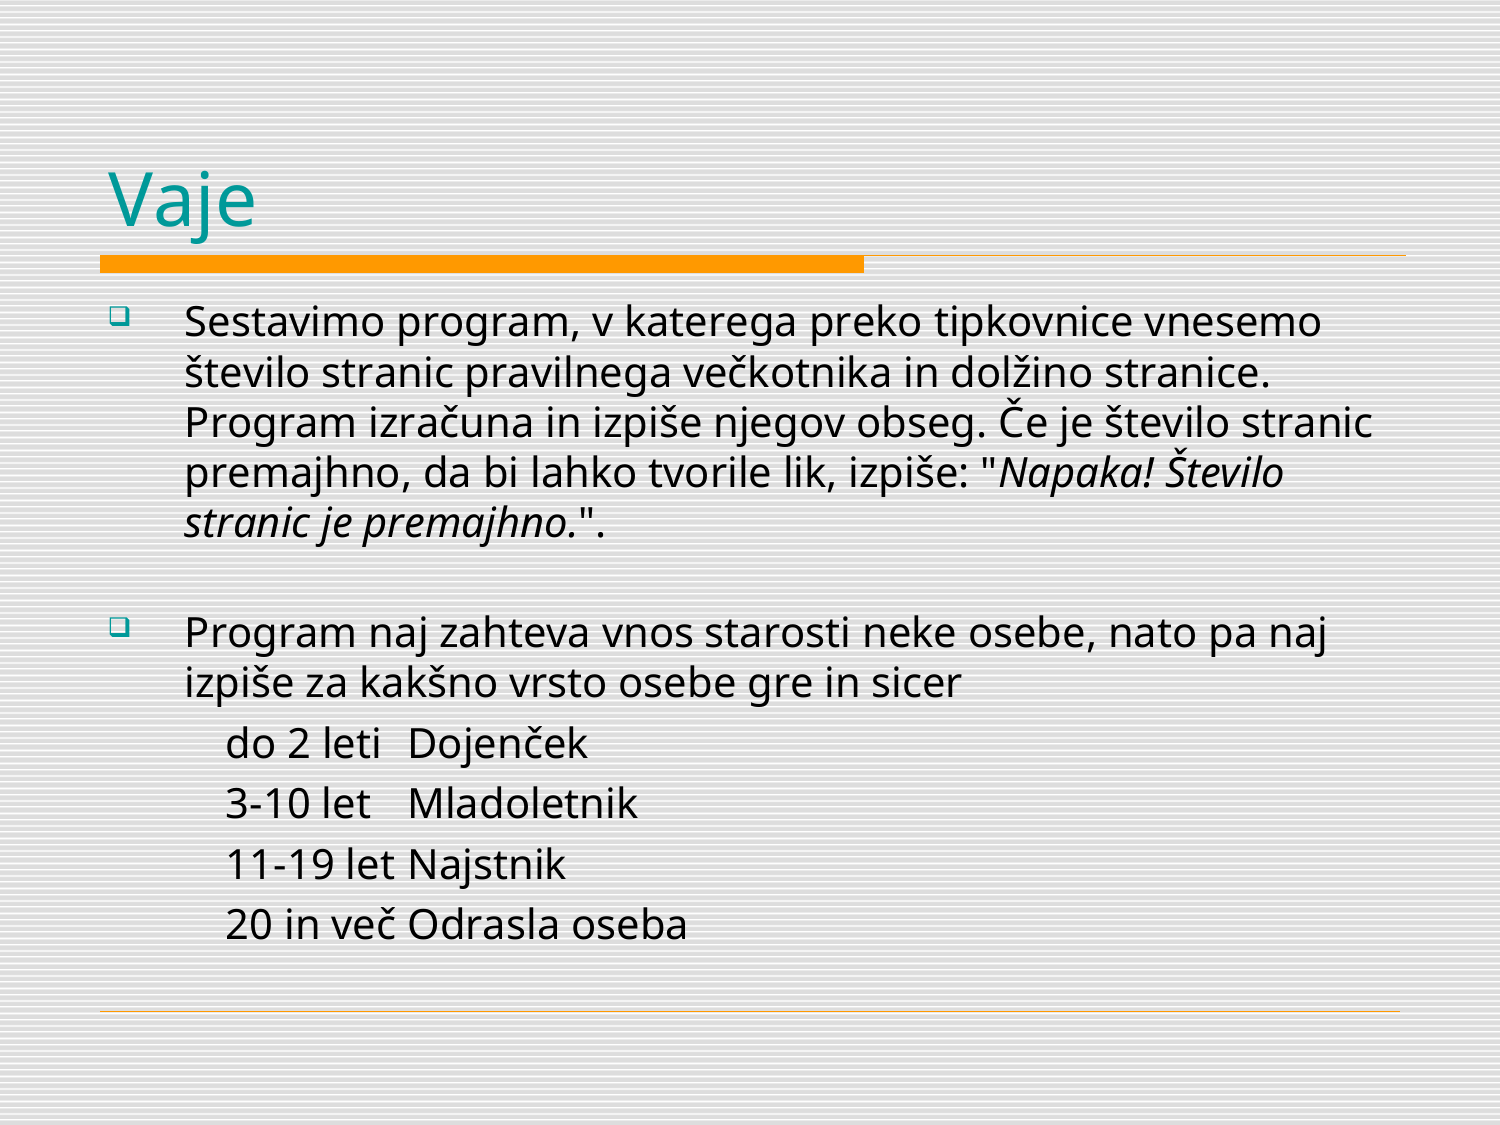

# Vaje
Sestavimo program, v katerega preko tipkovnice vnesemo število stranic pravilnega večkotnika in dolžino stranice. Program izračuna in izpiše njegov obseg. Če je število stranic premajhno, da bi lahko tvorile lik, izpiše: "Napaka! Število stranic je premajhno.".
Program naj zahteva vnos starosti neke osebe, nato pa naj izpiše za kakšno vrsto osebe gre in sicer
 do 2 leti 	Dojenček
 3-10 let 	Mladoletnik
 11-19 let 	Najstnik
 20 in več	Odrasla oseba